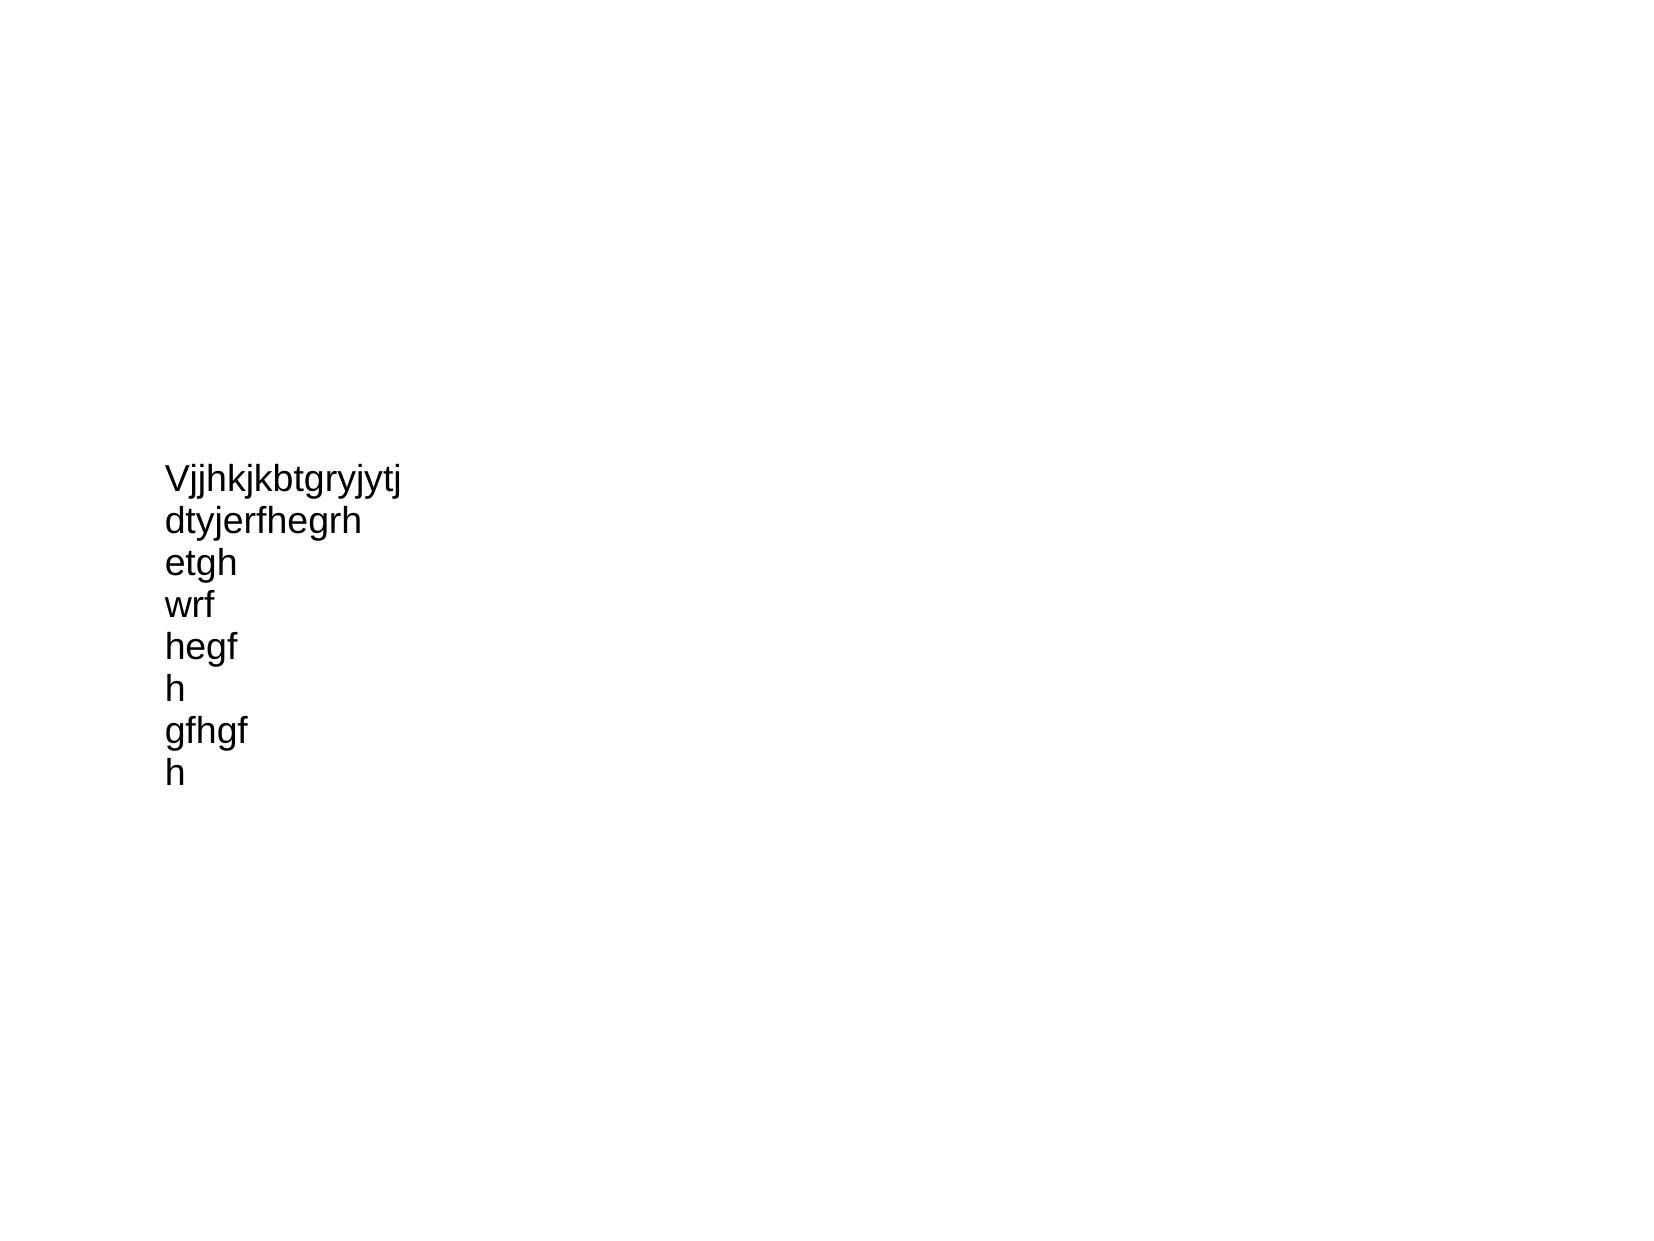

Vjjhkjkbtgryjytj
dtyjerfhegrh
etgh
wrf
hegf
h
gfhgf
h